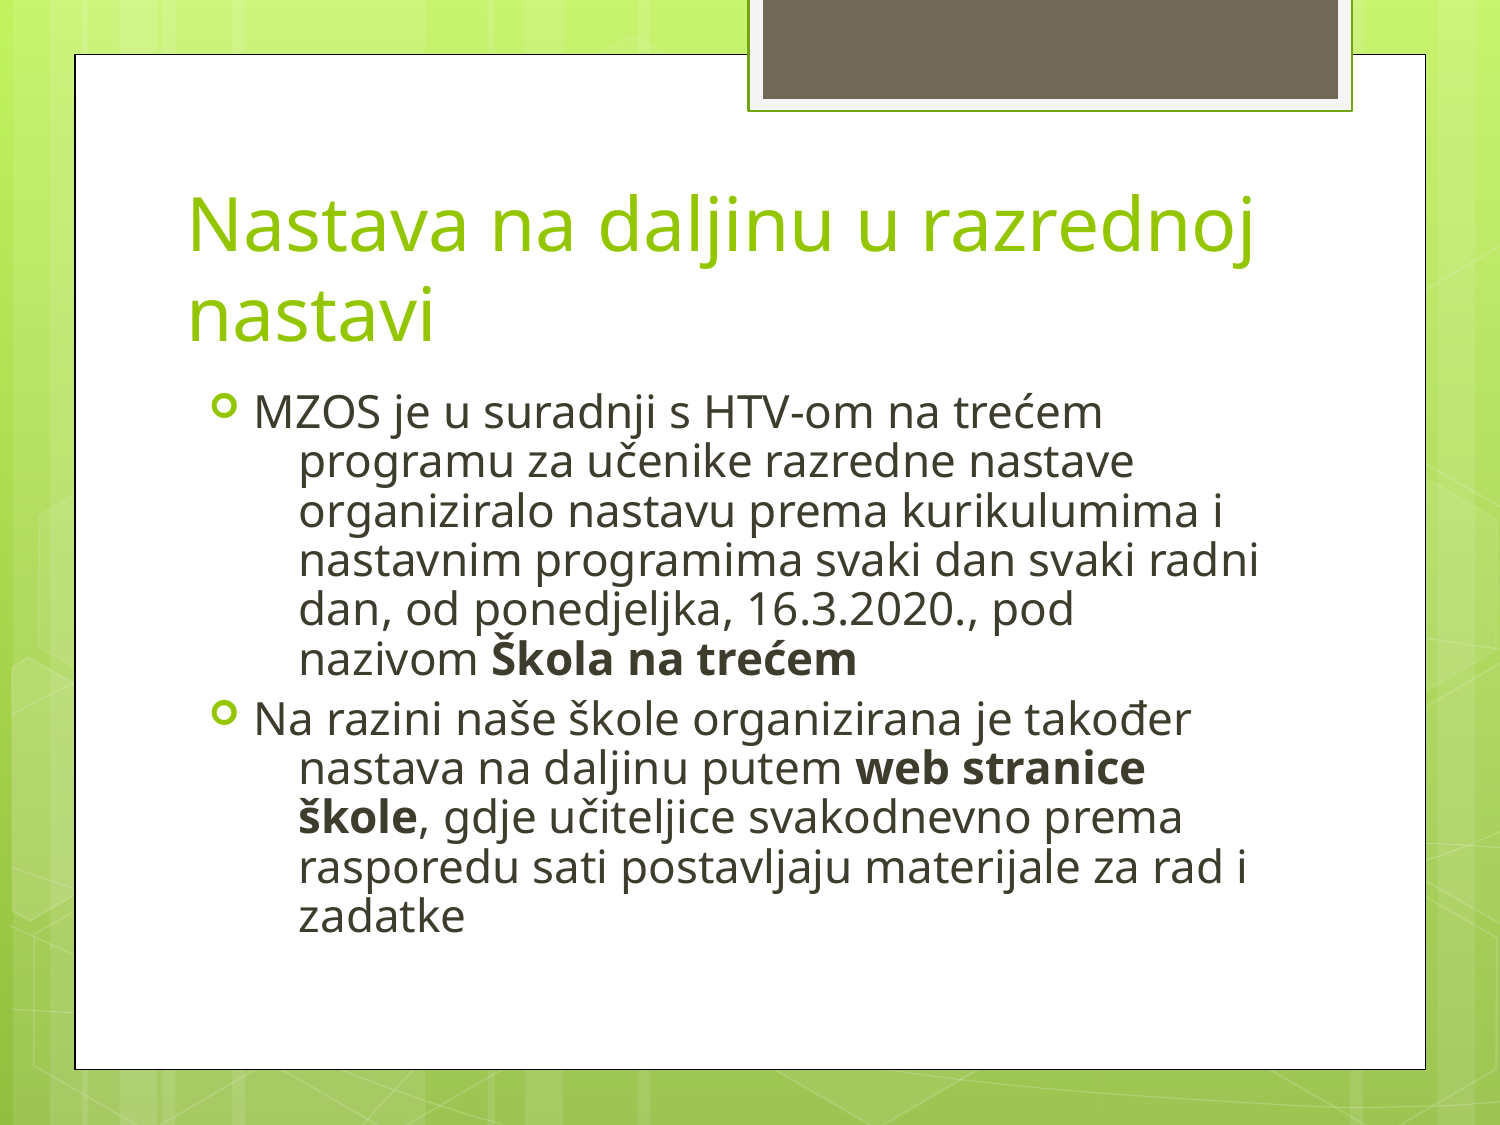

# Nastava na daljinu u razrednoj nastavi
MZOS je u suradnji s HTV-om na trećem programu za učenike razredne nastave organiziralo nastavu prema kurikulumima i nastavnim programima svaki dan svaki radni dan, od ponedjeljka, 16.3.2020., pod nazivom Škola na trećem
Na razini naše škole organizirana je također nastava na daljinu putem web stranice škole, gdje učiteljice svakodnevno prema rasporedu sati postavljaju materijale za rad i zadatke